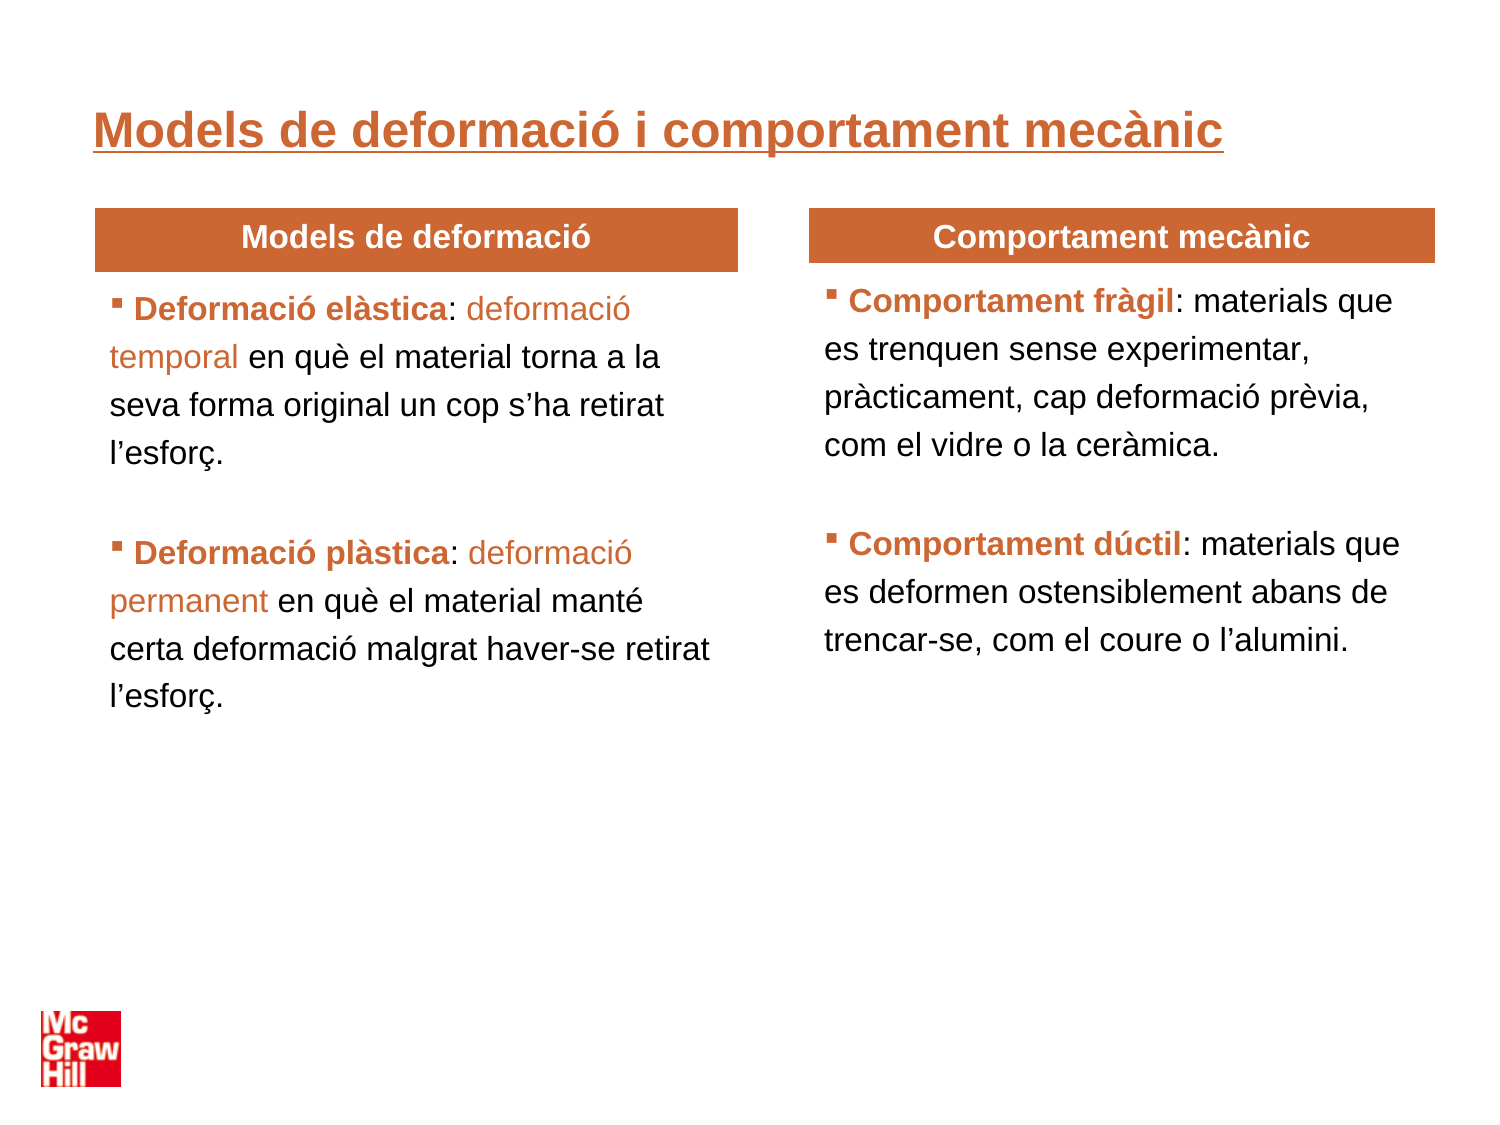

Models de deformació i comportament mecànic
| Models de deformació |
| --- |
| Deformació elàstica: deformació temporal en què el material torna a la seva forma original un cop s’ha retirat l’esforç. Deformació plàstica: deformació permanent en què el material manté certa deformació malgrat haver-se retirat l’esforç. |
| Comportament mecànic |
| --- |
| Comportament fràgil: materials que es trenquen sense experimentar, pràcticament, cap deformació prèvia, com el vidre o la ceràmica. Comportament dúctil: materials que es deformen ostensiblement abans de trencar-se, com el coure o l’alumini. |